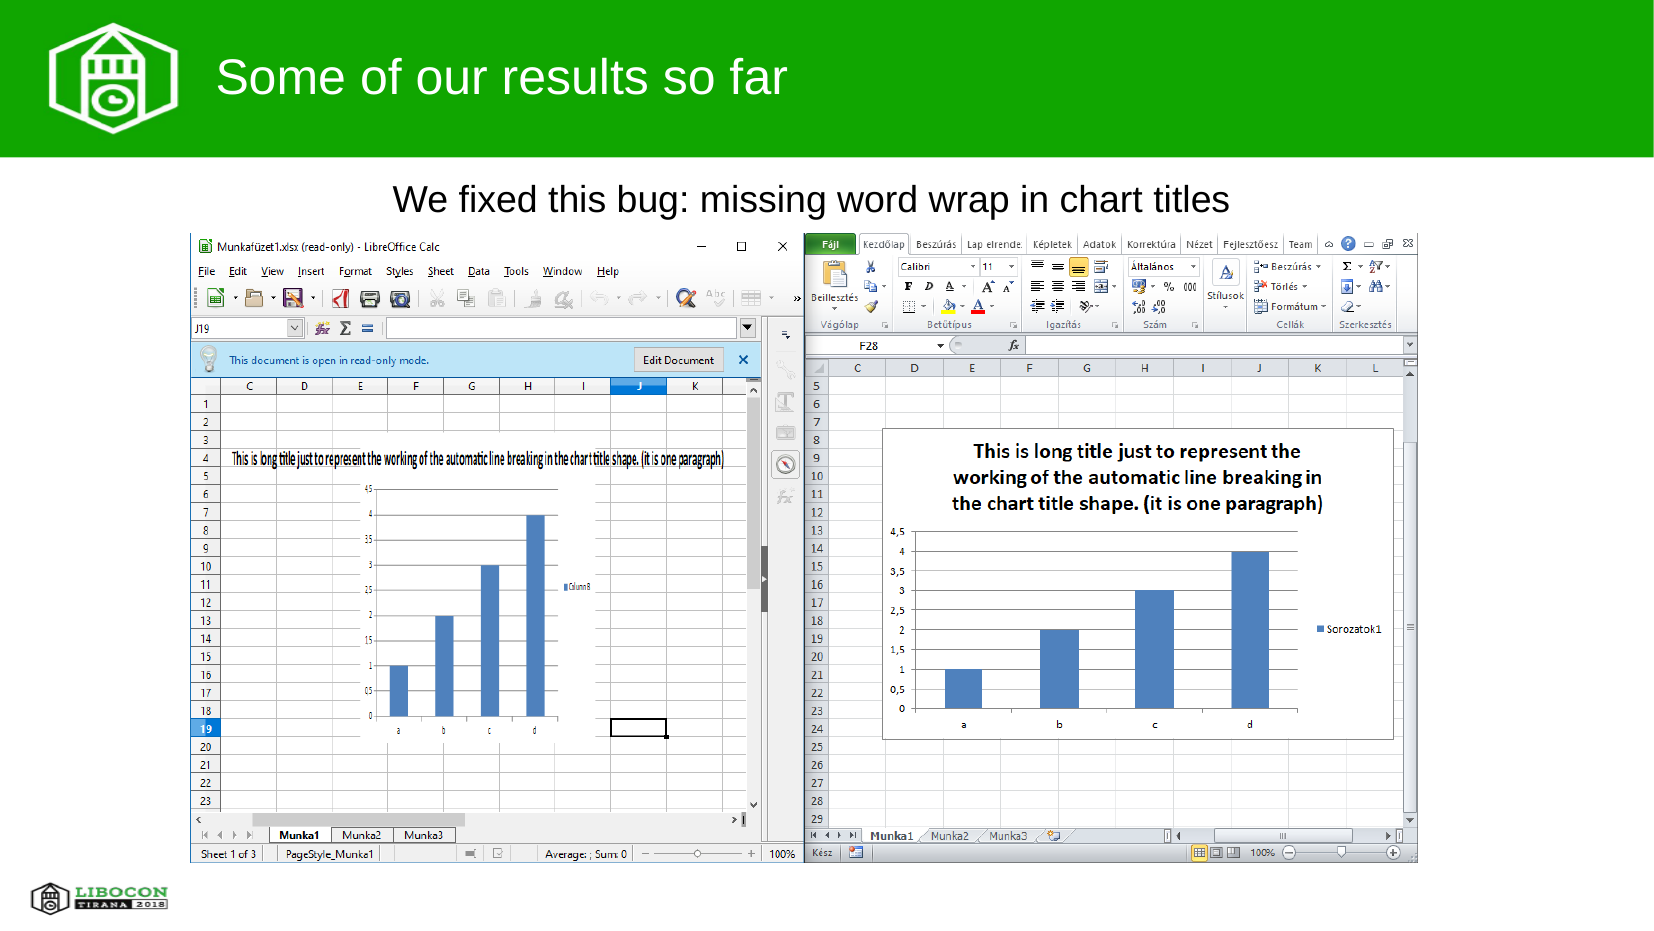

Some of our results so far
We fixed this bug: missing word wrap in chart titles